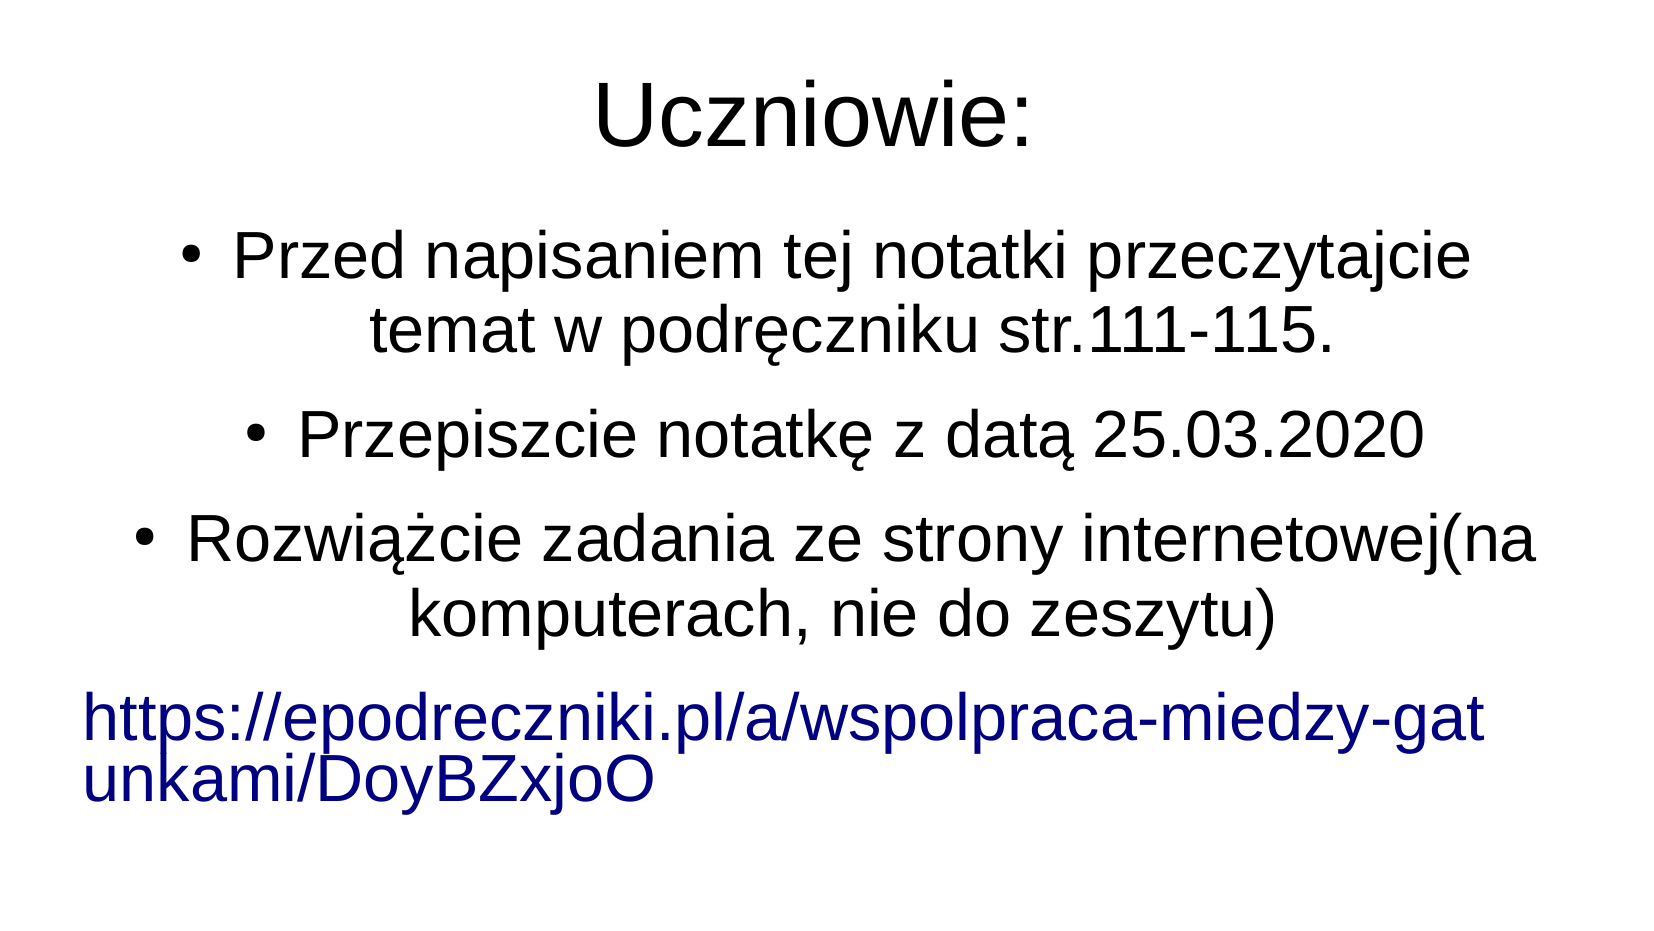

# Uczniowie:
Przed napisaniem tej notatki przeczytajcie temat w podręczniku str.111-115.
Przepiszcie notatkę z datą 25.03.2020
Rozwiążcie zadania ze strony internetowej(na komputerach, nie do zeszytu)
https://epodreczniki.pl/a/wspolpraca-miedzy-gatunkami/DoyBZxjoO